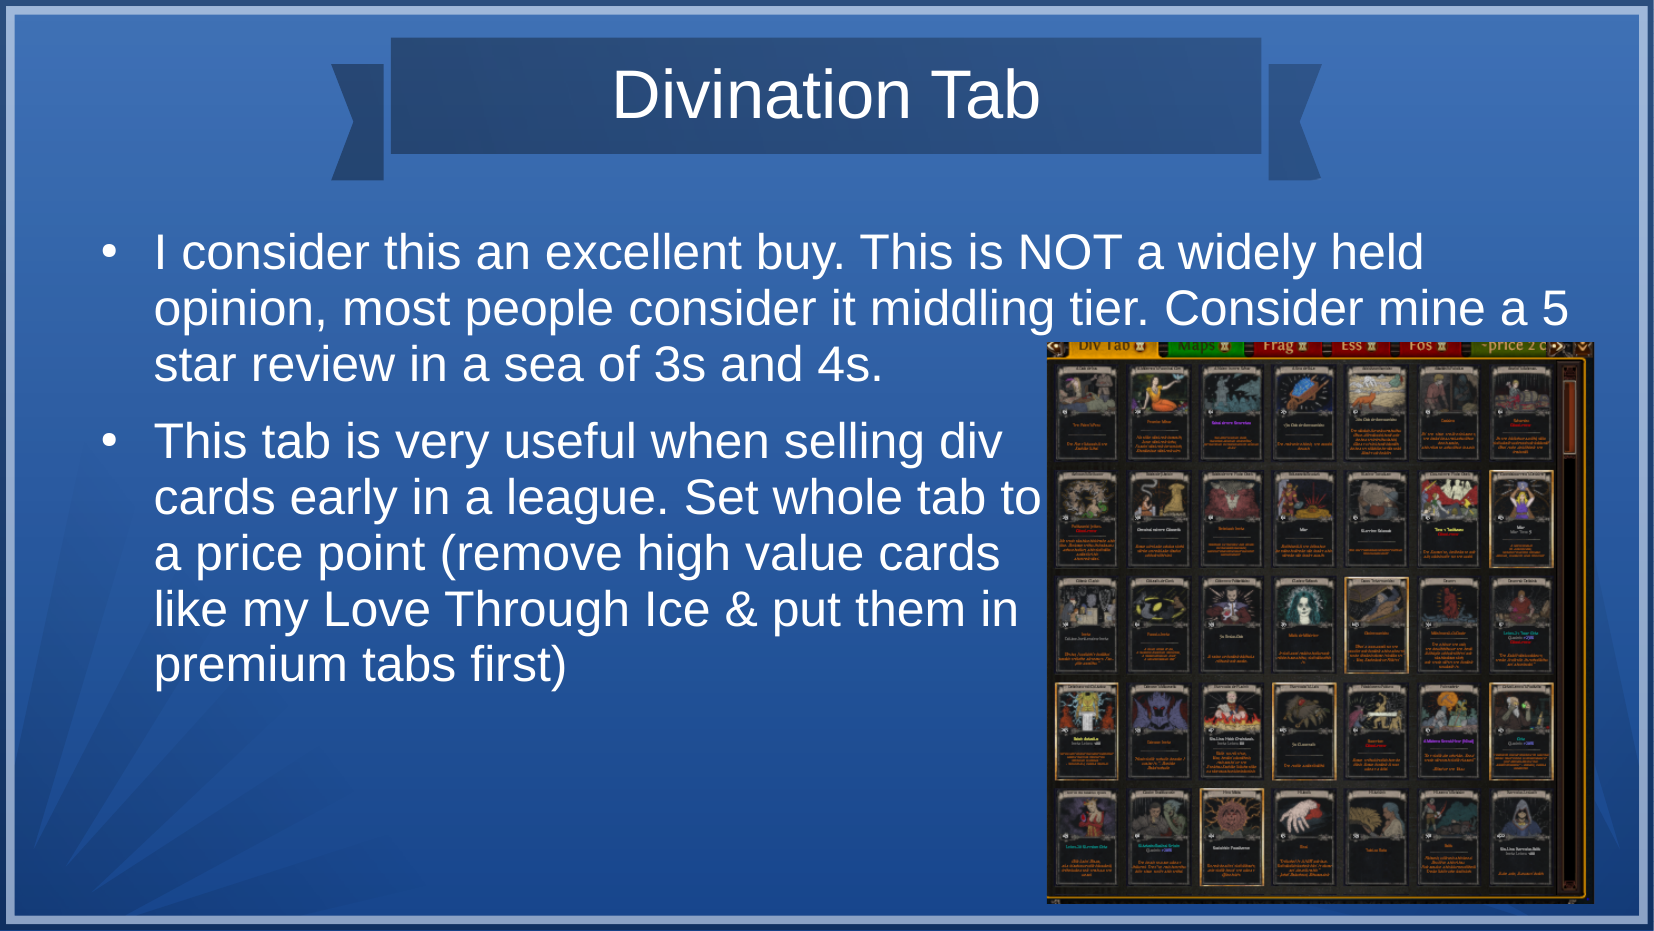

# Divination Tab
I consider this an excellent buy. This is NOT a widely held opinion, most people consider it middling tier. Consider mine a 5 star review in a sea of 3s and 4s.
This tab is very useful when selling div cards early in a league. Set whole tab to a price point (remove high value cards like my Love Through Ice & put them in premium tabs first)